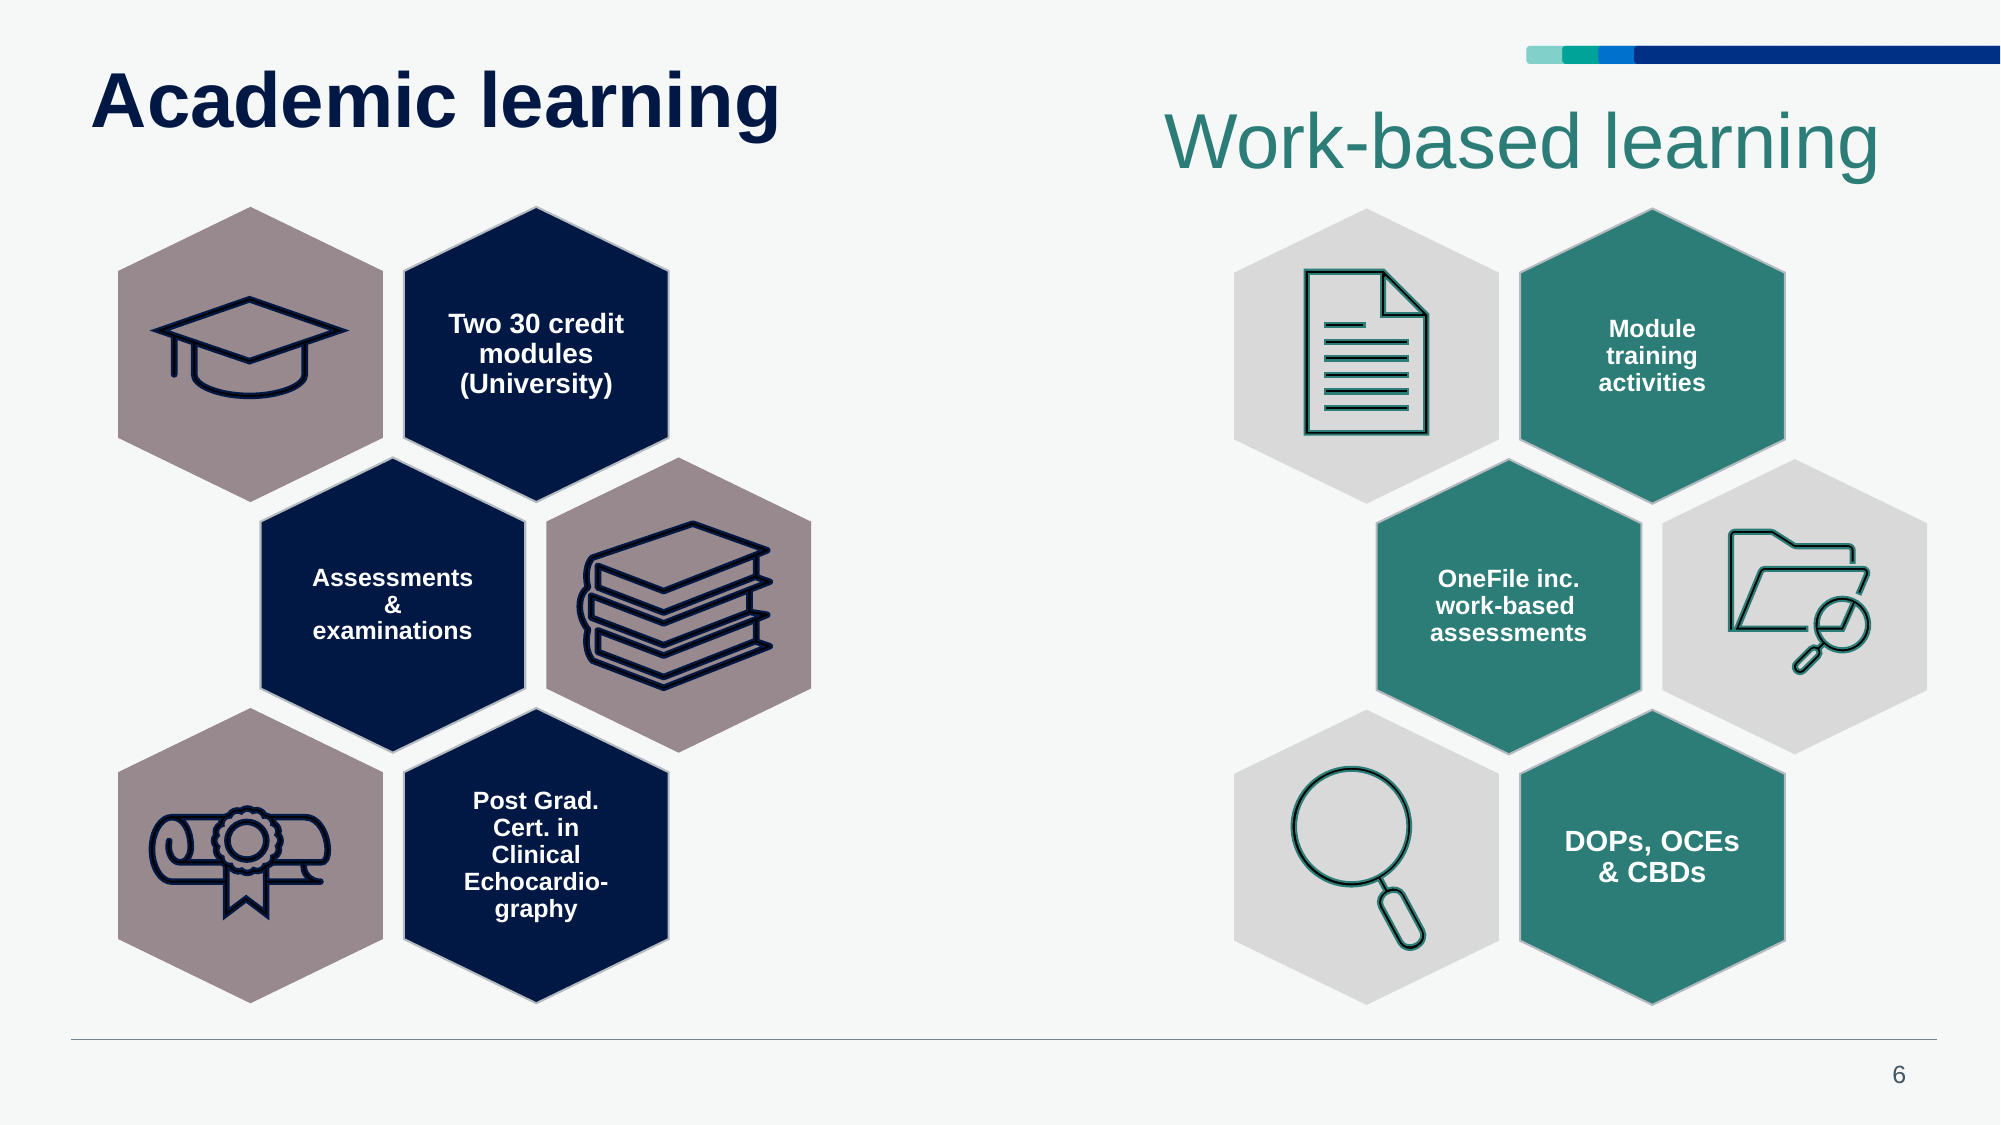

# Academic learning
Work-based learning
Two 30 credit modules (University)
Assessments & examinations
Post Grad. Cert. in Clinical Echocardio-graphy
Module training activities
OneFile inc. work-based assessments
DOPs, OCEs & CBDs